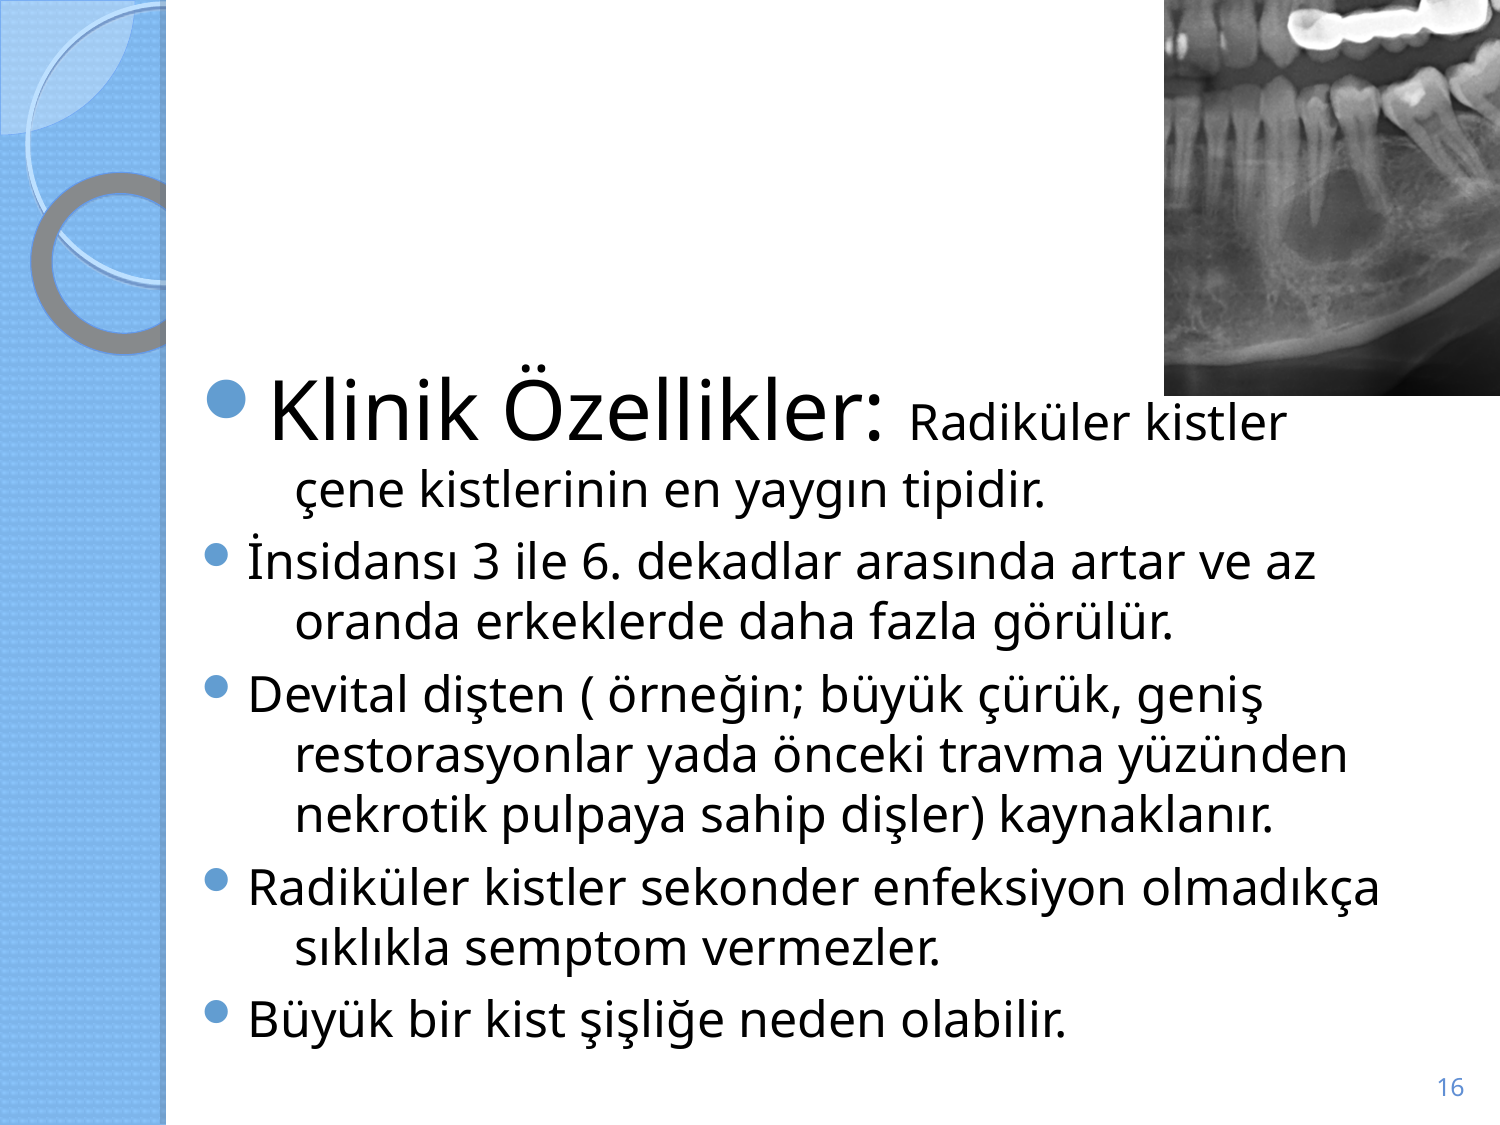

#
Klinik Özellikler: Radiküler kistler çene kistlerinin en yaygın tipidir.
İnsidansı 3 ile 6. dekadlar arasında artar ve az oranda erkeklerde daha fazla görülür.
Devital dişten ( örneğin; büyük çürük, geniş restorasyonlar yada önceki travma yüzünden nekrotik pulpaya sahip dişler) kaynaklanır.
Radiküler kistler sekonder enfeksiyon olmadıkça sıklıkla semptom vermezler.
Büyük bir kist şişliğe neden olabilir.
16